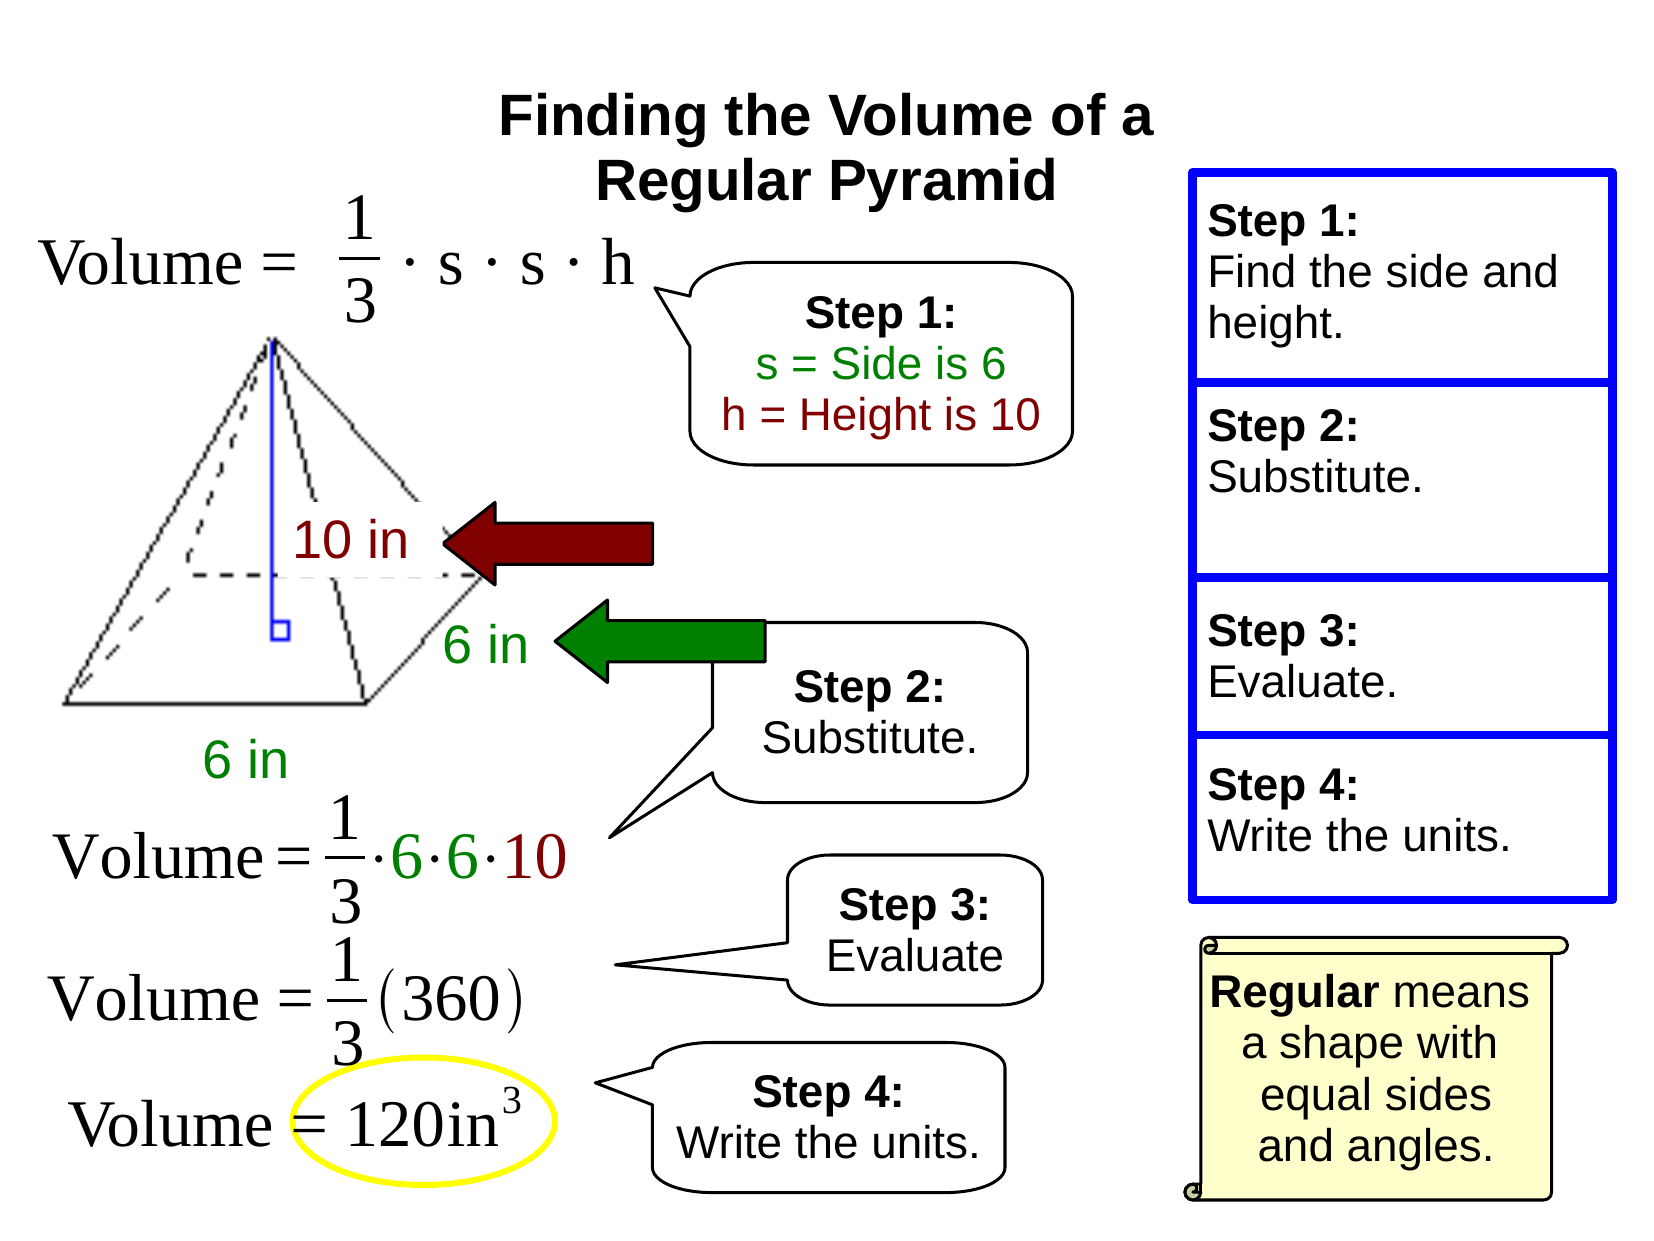

Finding the Volume of a Regular Pyramid
Step 1:
Find the side and height.
Step 2:
Substitute.
Step 3:
Evaluate.
Step 4:
Write the units.
Volume = · s · s · h
Step 1:
s = Side is 6
h = Height is 10
10 in
6 in
Step 2:
Substitute.
6 in
Step 3:
Evaluate
Regular means
a shape with
equal sides
and angles.
Step 4:
Write the units.
Volume = 120